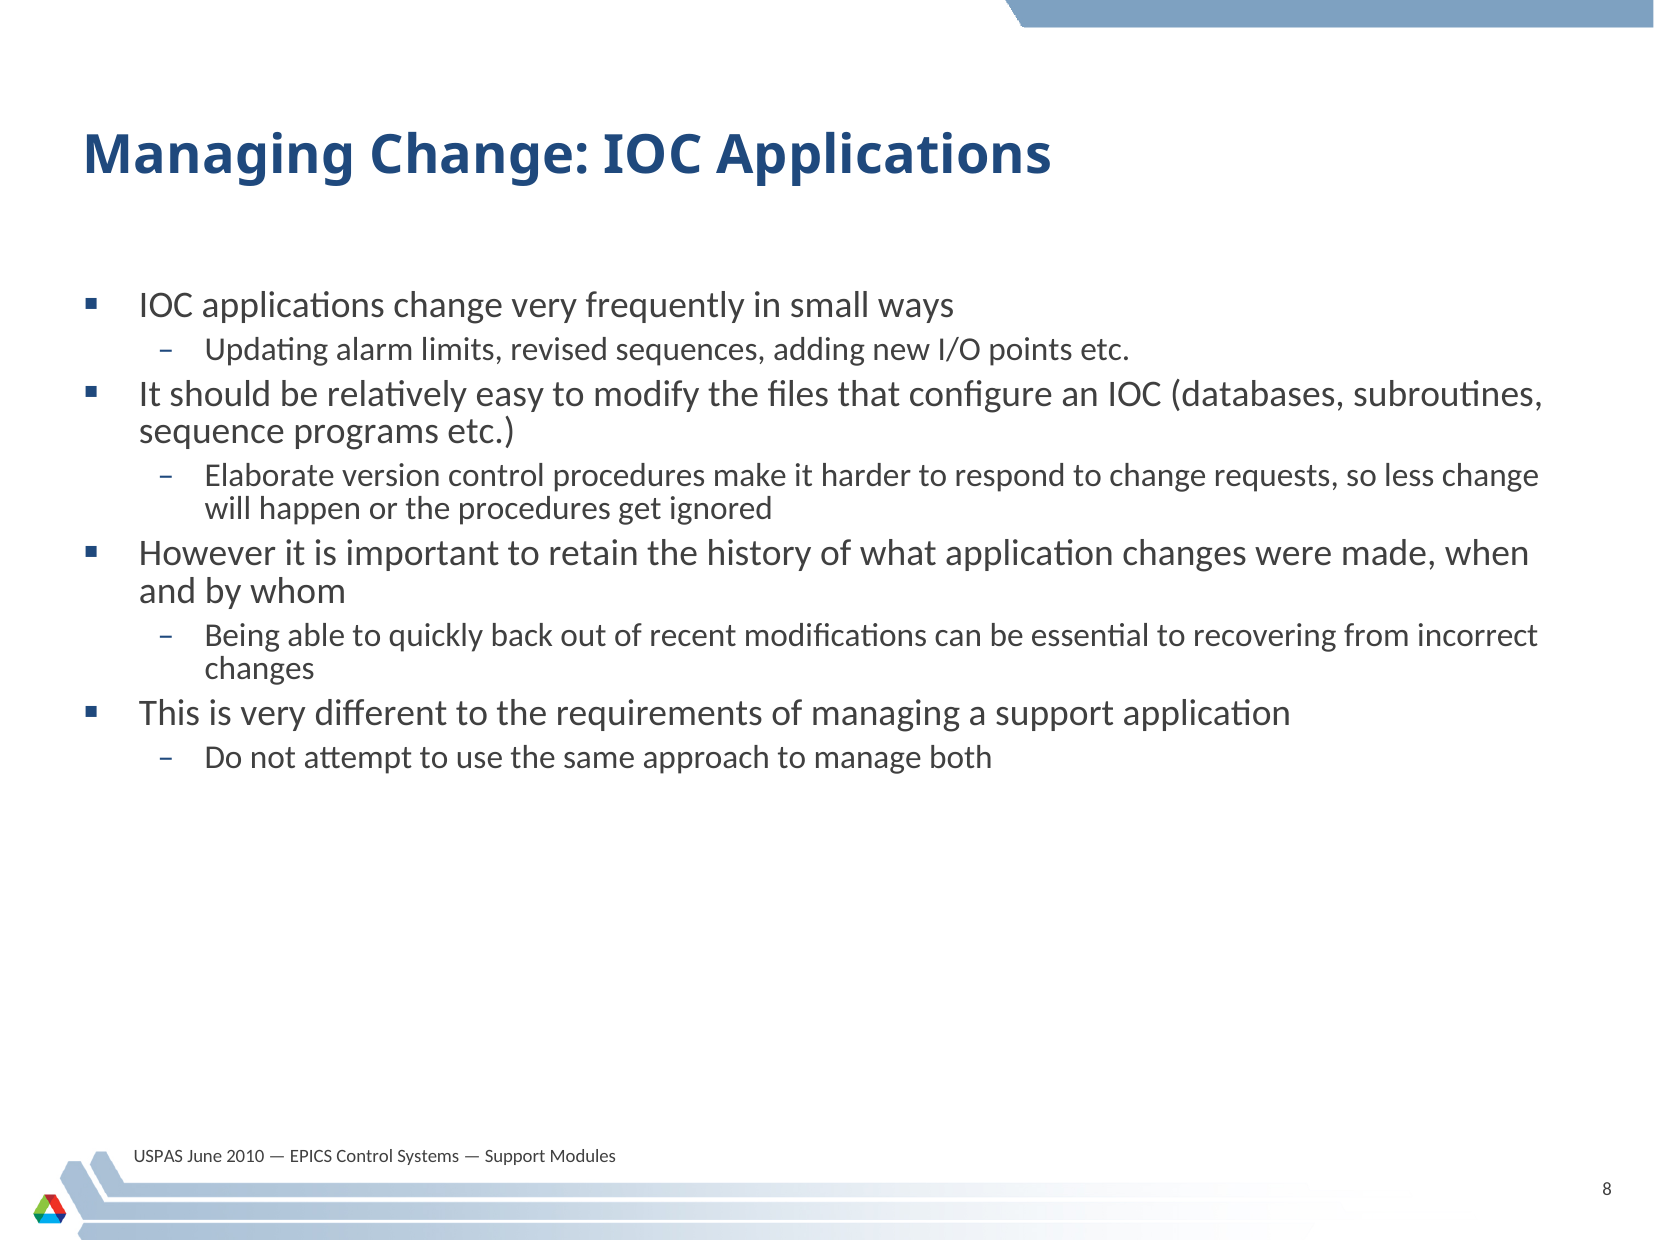

# Managing Change: IOC Applications
IOC applications change very frequently in small ways
Updating alarm limits, revised sequences, adding new I/O points etc.
It should be relatively easy to modify the files that configure an IOC (databases, subroutines, sequence programs etc.)
Elaborate version control procedures make it harder to respond to change requests, so less change will happen or the procedures get ignored
However it is important to retain the history of what application changes were made, when and by whom
Being able to quickly back out of recent modifications can be essential to recovering from incorrect changes
This is very different to the requirements of managing a support application
Do not attempt to use the same approach to manage both
USPAS June 2010 — EPICS Control Systems — Support Modules
8